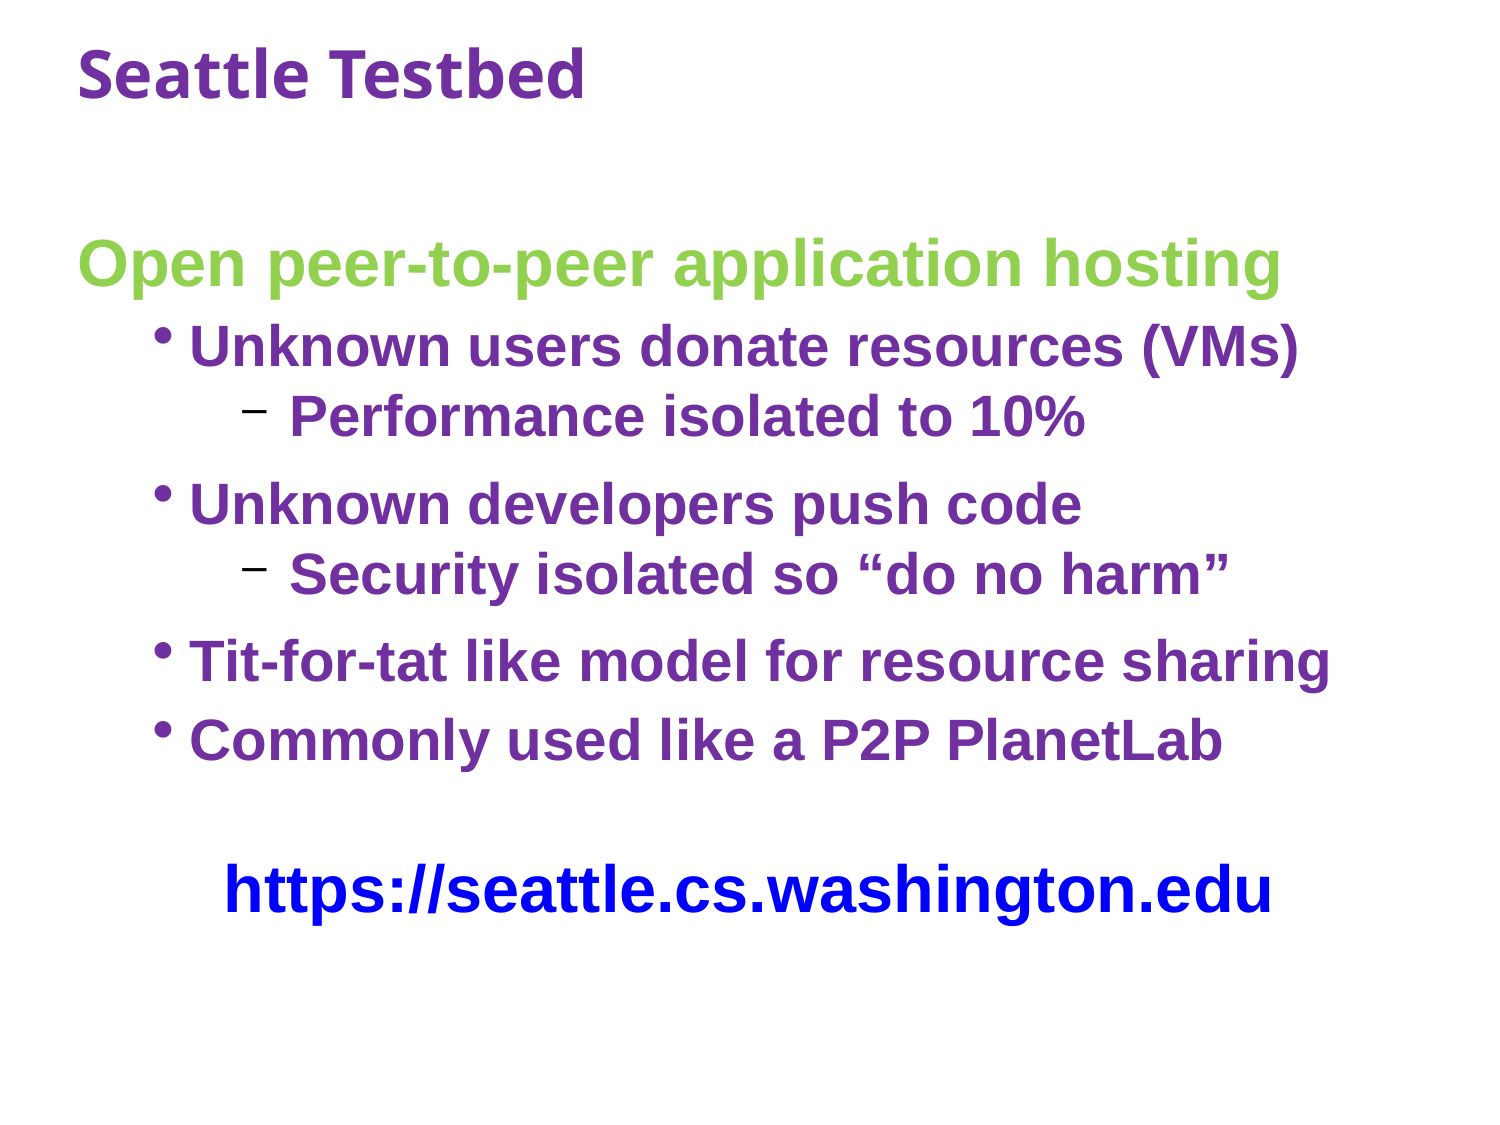

# Seattle Testbed
Open peer-to-peer application hosting
Unknown users donate resources (VMs)
Performance isolated to 10%
Unknown developers push code
Security isolated so “do no harm”
Tit-for-tat like model for resource sharing
Commonly used like a P2P PlanetLab
https://seattle.cs.washington.edu